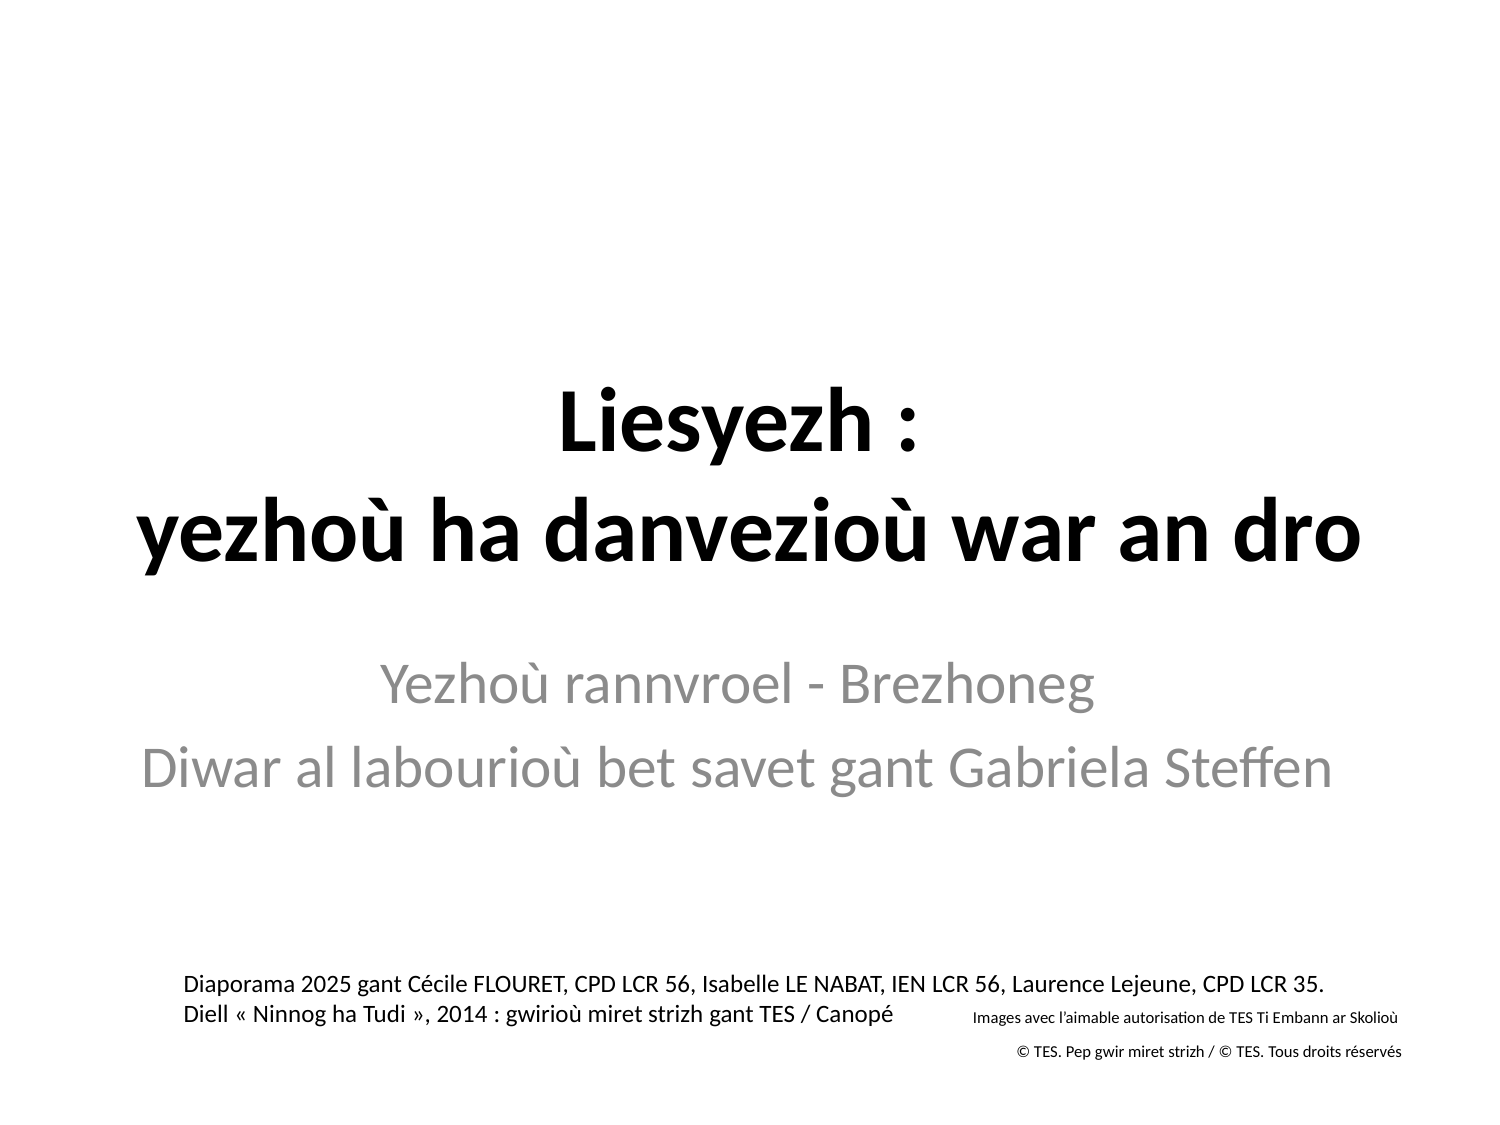

# Liesyezh : yezhoù ha danvezioù war an dro
Yezhoù rannvroel - Brezhoneg
Diwar al labourioù bet savet gant Gabriela Steffen
Diaporama 2025 gant Cécile FLOURET, CPD LCR 56, Isabelle LE NABAT, IEN LCR 56, Laurence Lejeune, CPD LCR 35.
Diell « Ninnog ha Tudi », 2014 : gwirioù miret strizh gant TES / Canopé
Images avec l’aimable autorisation de TES Ti Embann ar Skolioù
© TES. Pep gwir miret strizh / © TES. Tous droits réservés